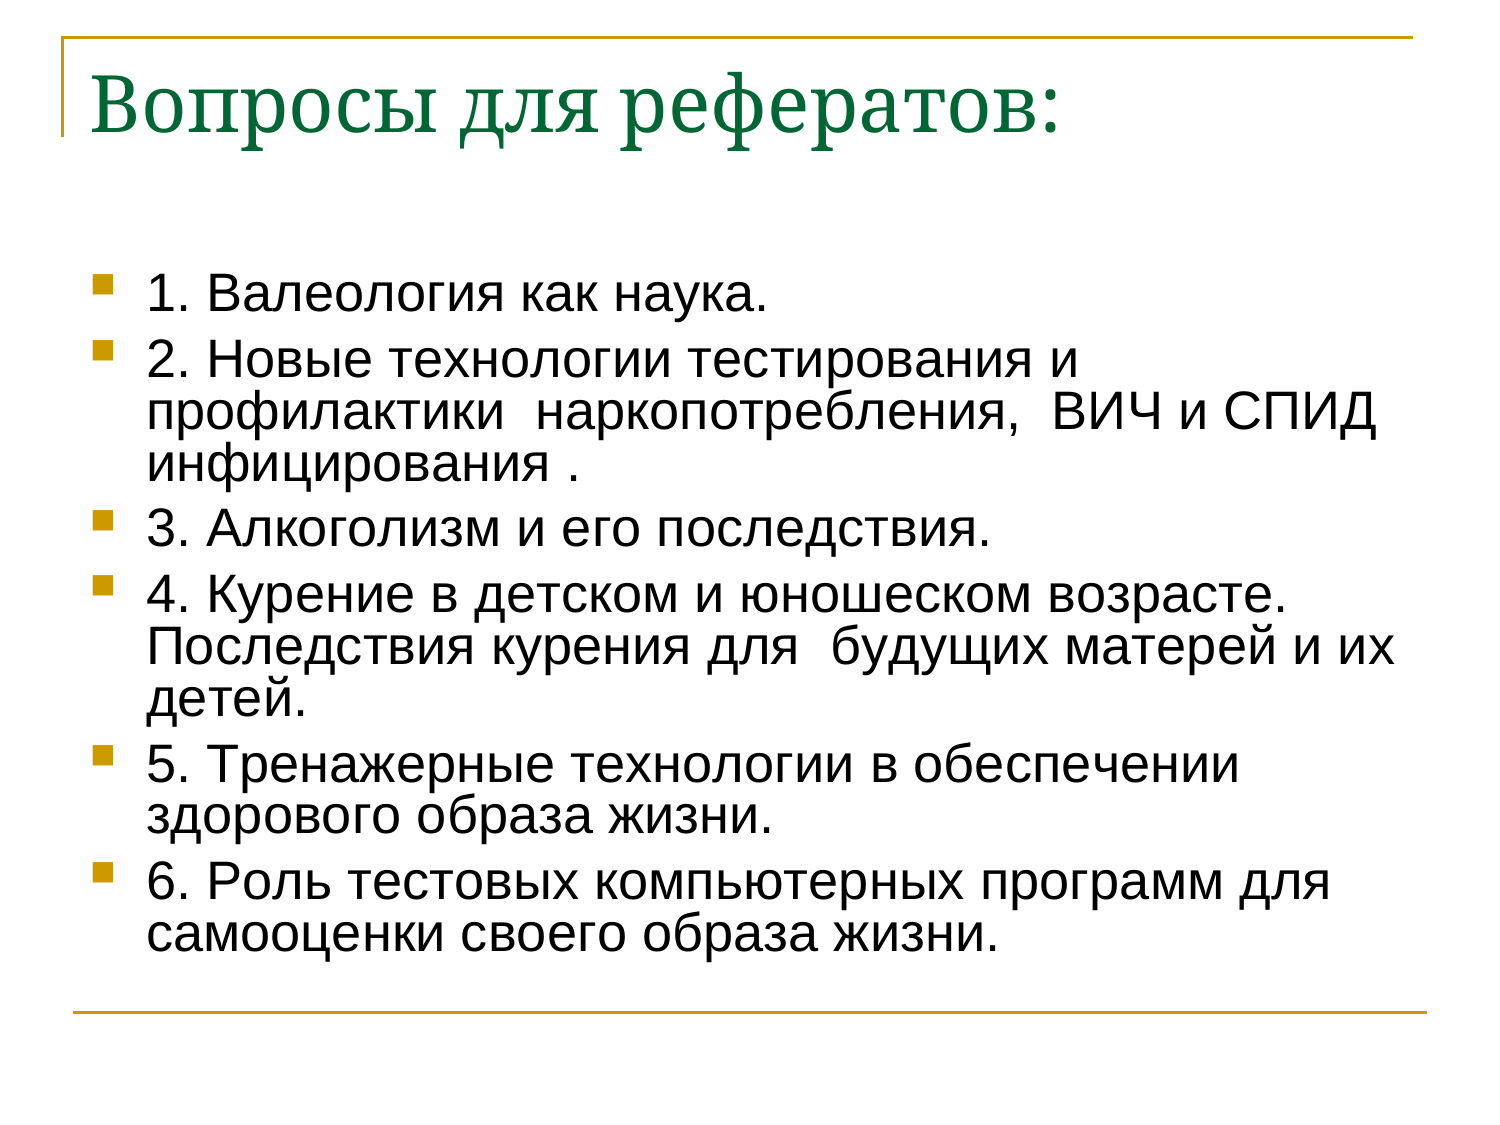

# Вопросы для рефератов:
1. Валеология как наука.
2. Новые технологии тестирования и профилактики наркопотребления, ВИЧ и СПИД инфицирования .
3. Алкоголизм и его последствия.
4. Курение в детском и юношеском возрасте. Последствия курения для будущих матерей и их детей.
5. Тренажерные технологии в обеспечении здорового образа жизни.
6. Роль тестовых компьютерных программ для самооценки своего образа жизни.